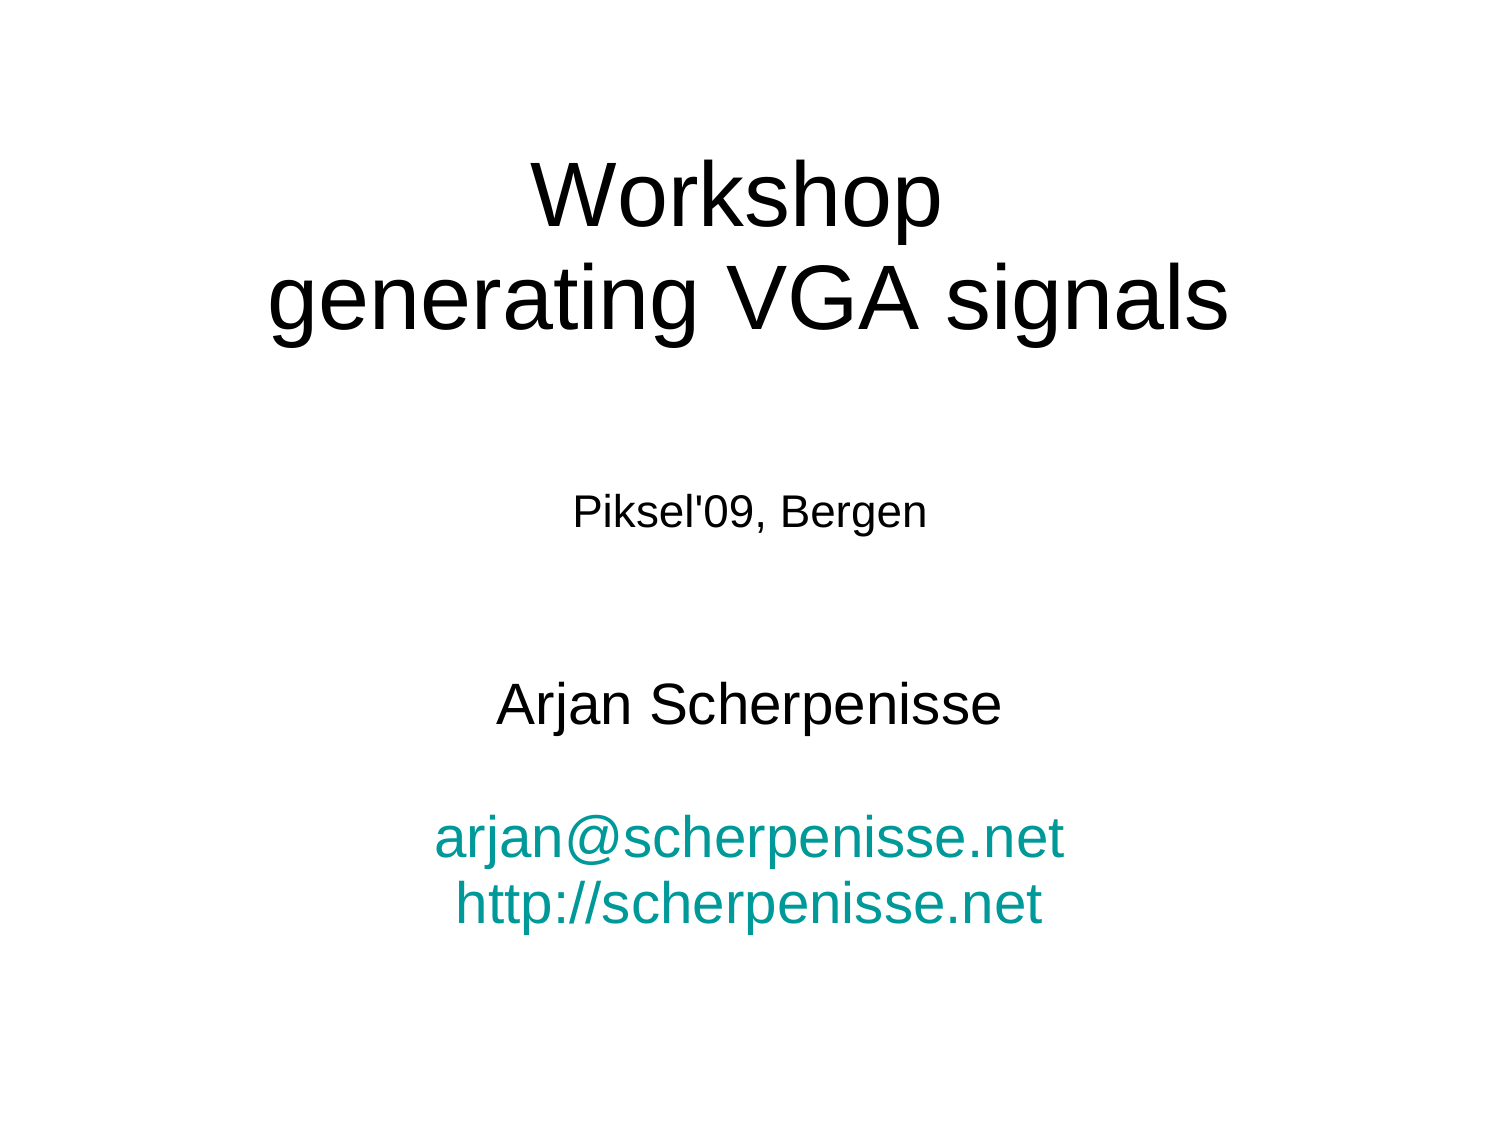

# Workshop generating VGA signals
Piksel'09, Bergen
Arjan Scherpenisse
arjan@scherpenisse.net
http://scherpenisse.net